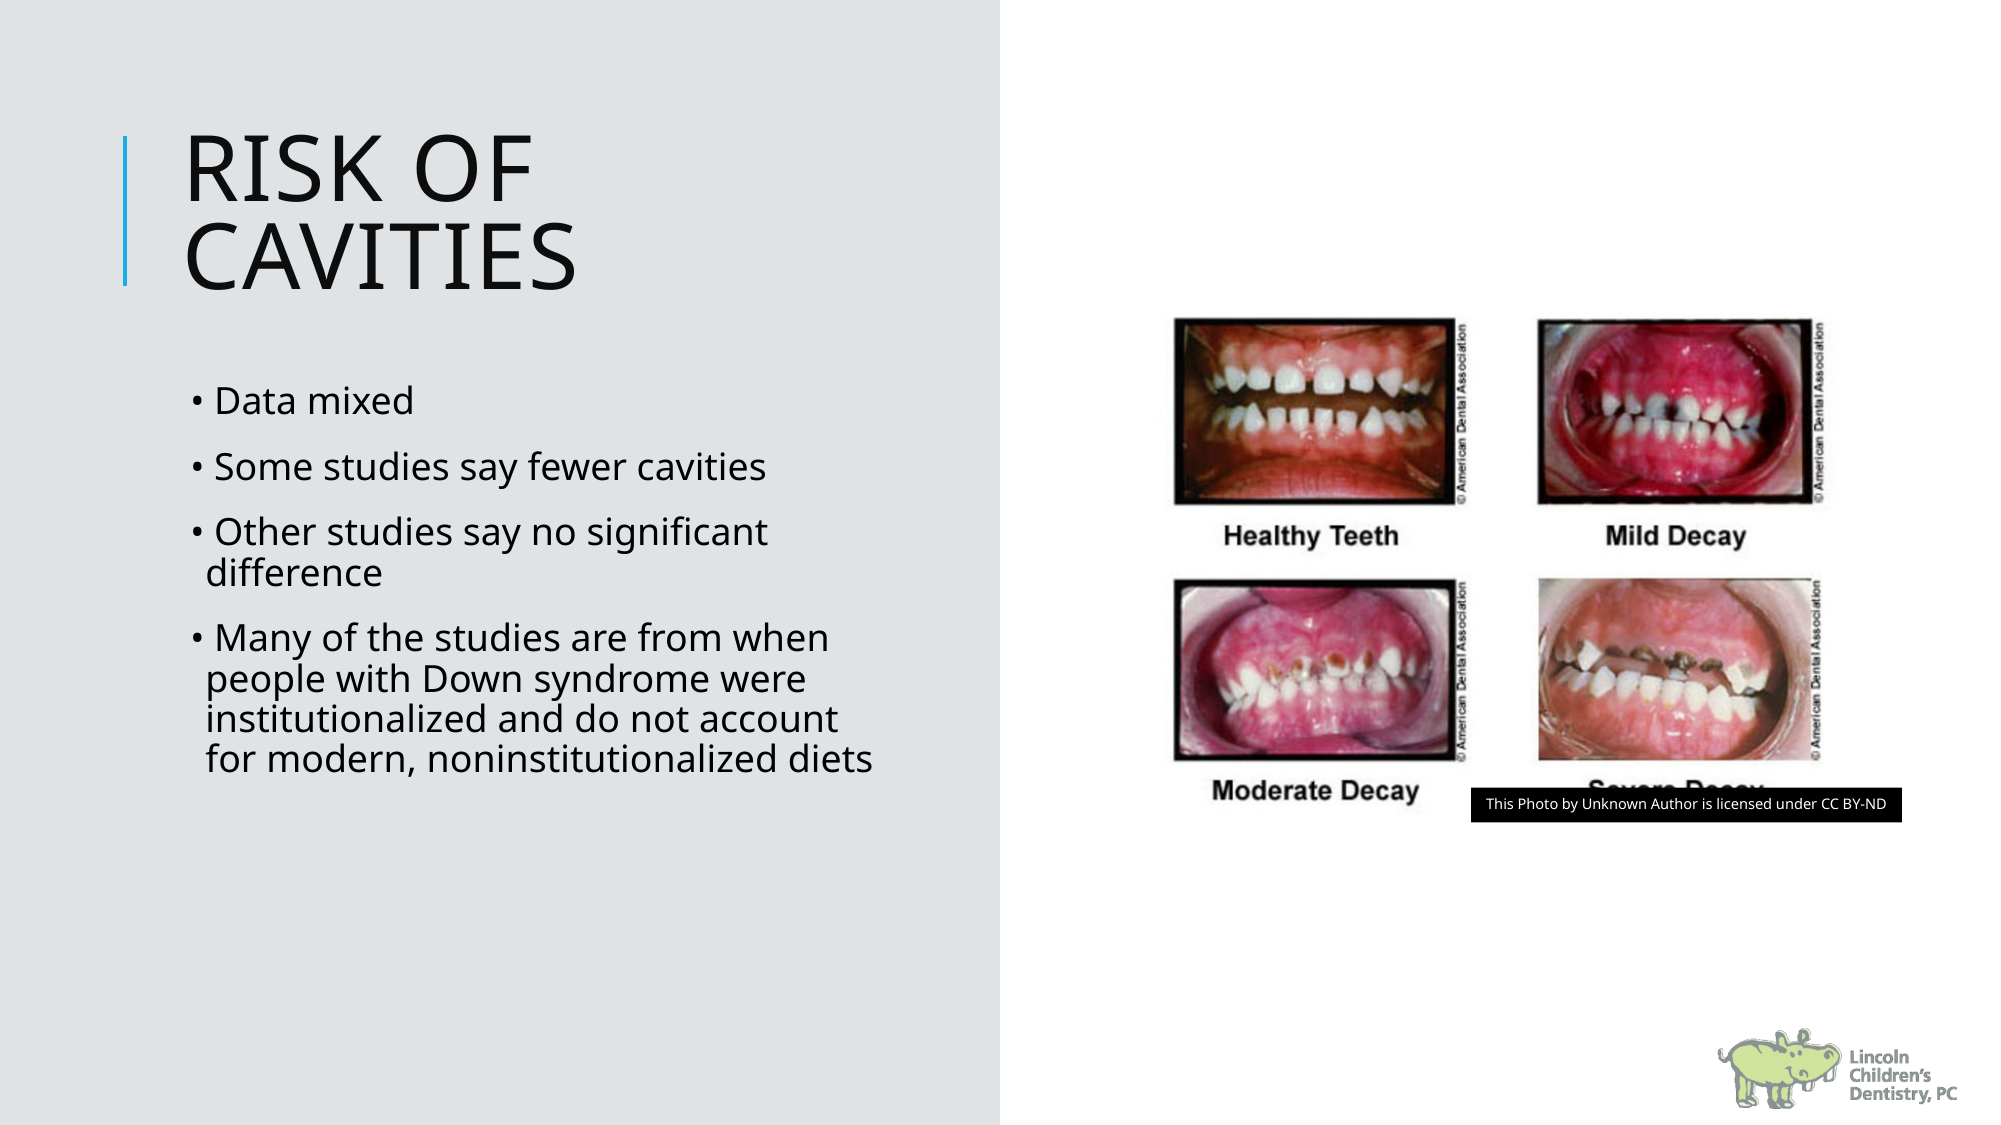

# Risk of cavities
• Data mixed
• Some studies say fewer cavities
• Other studies say no significant difference
• Many of the studies are from when people with Down syndrome were institutionalized and do not account for modern, noninstitutionalized diets
This Photo by Unknown Author is licensed under CC BY-ND